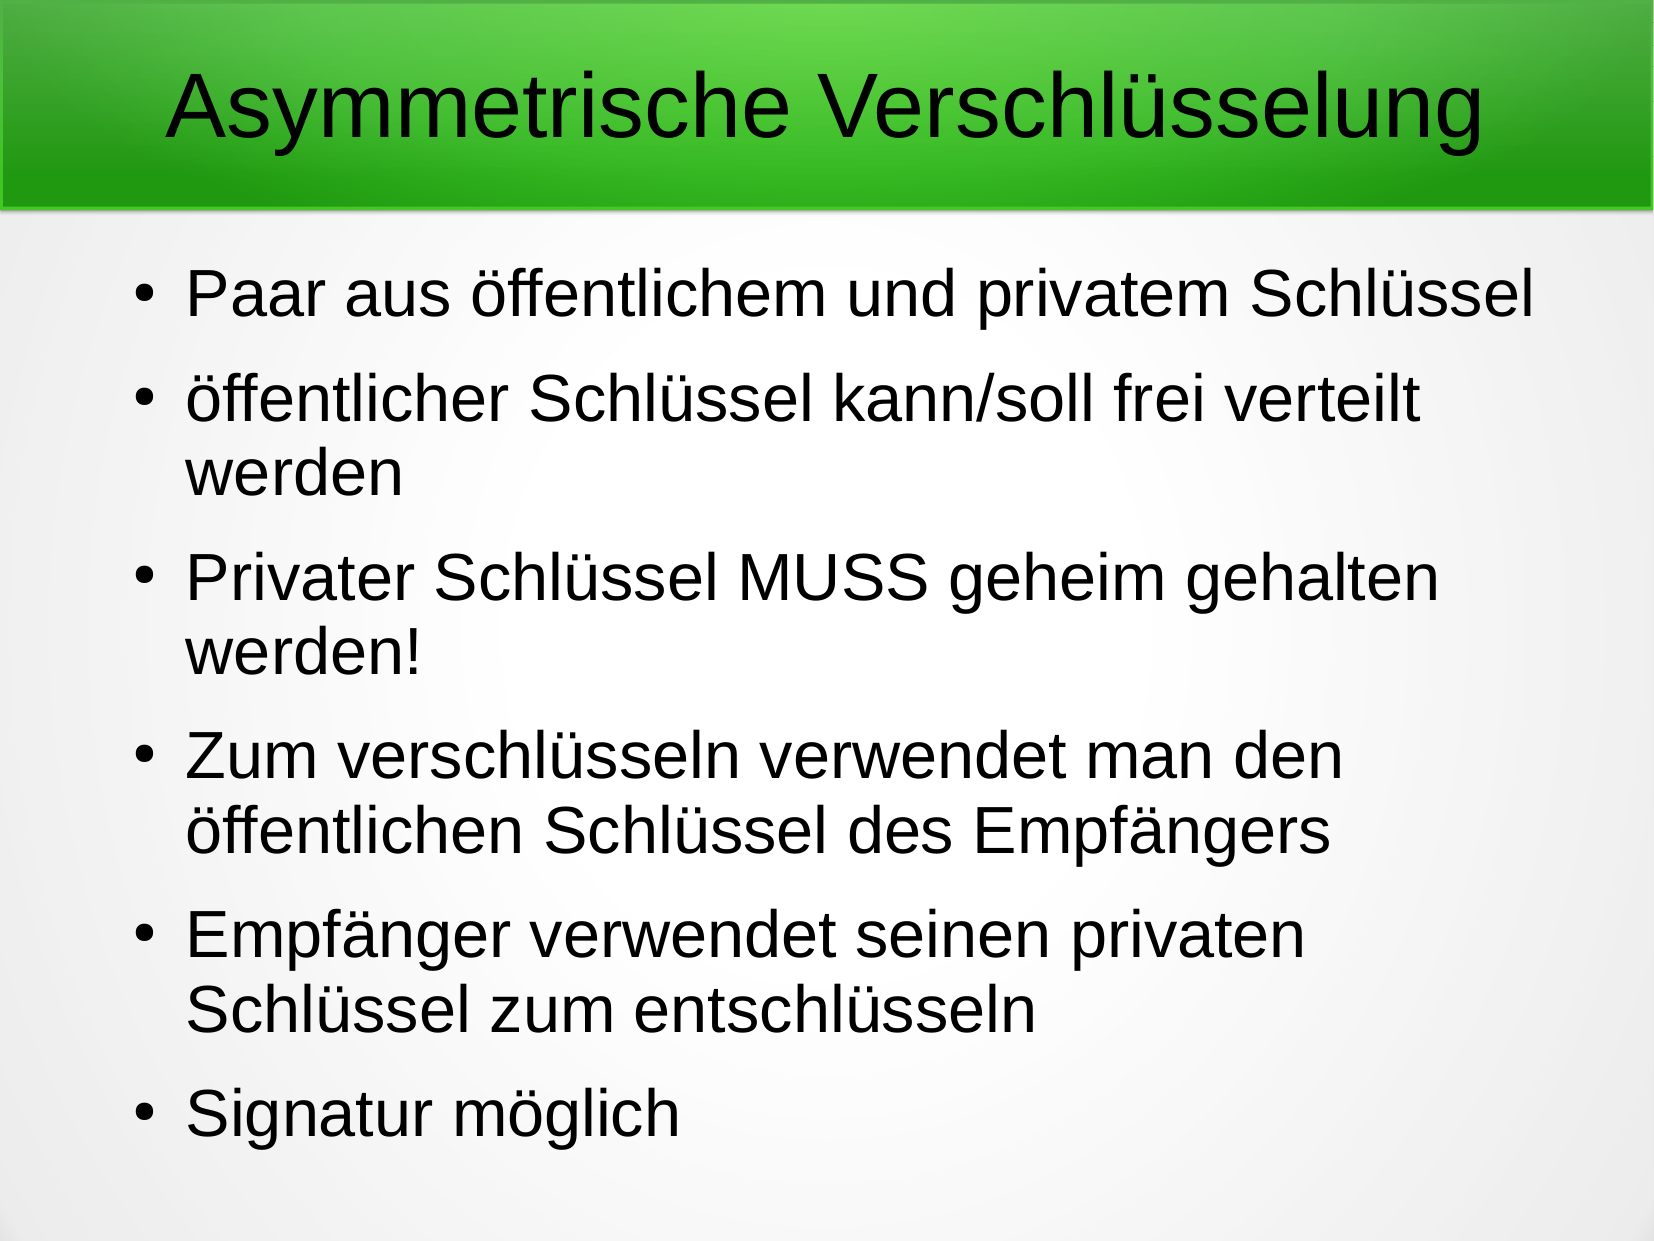

# Asymmetrische Verschlüsselung
Paar aus öffentlichem und privatem Schlüssel
öffentlicher Schlüssel kann/soll frei verteilt werden
Privater Schlüssel MUSS geheim gehalten werden!
Zum verschlüsseln verwendet man den öffentlichen Schlüssel des Empfängers
Empfänger verwendet seinen privaten Schlüssel zum entschlüsseln
Signatur möglich